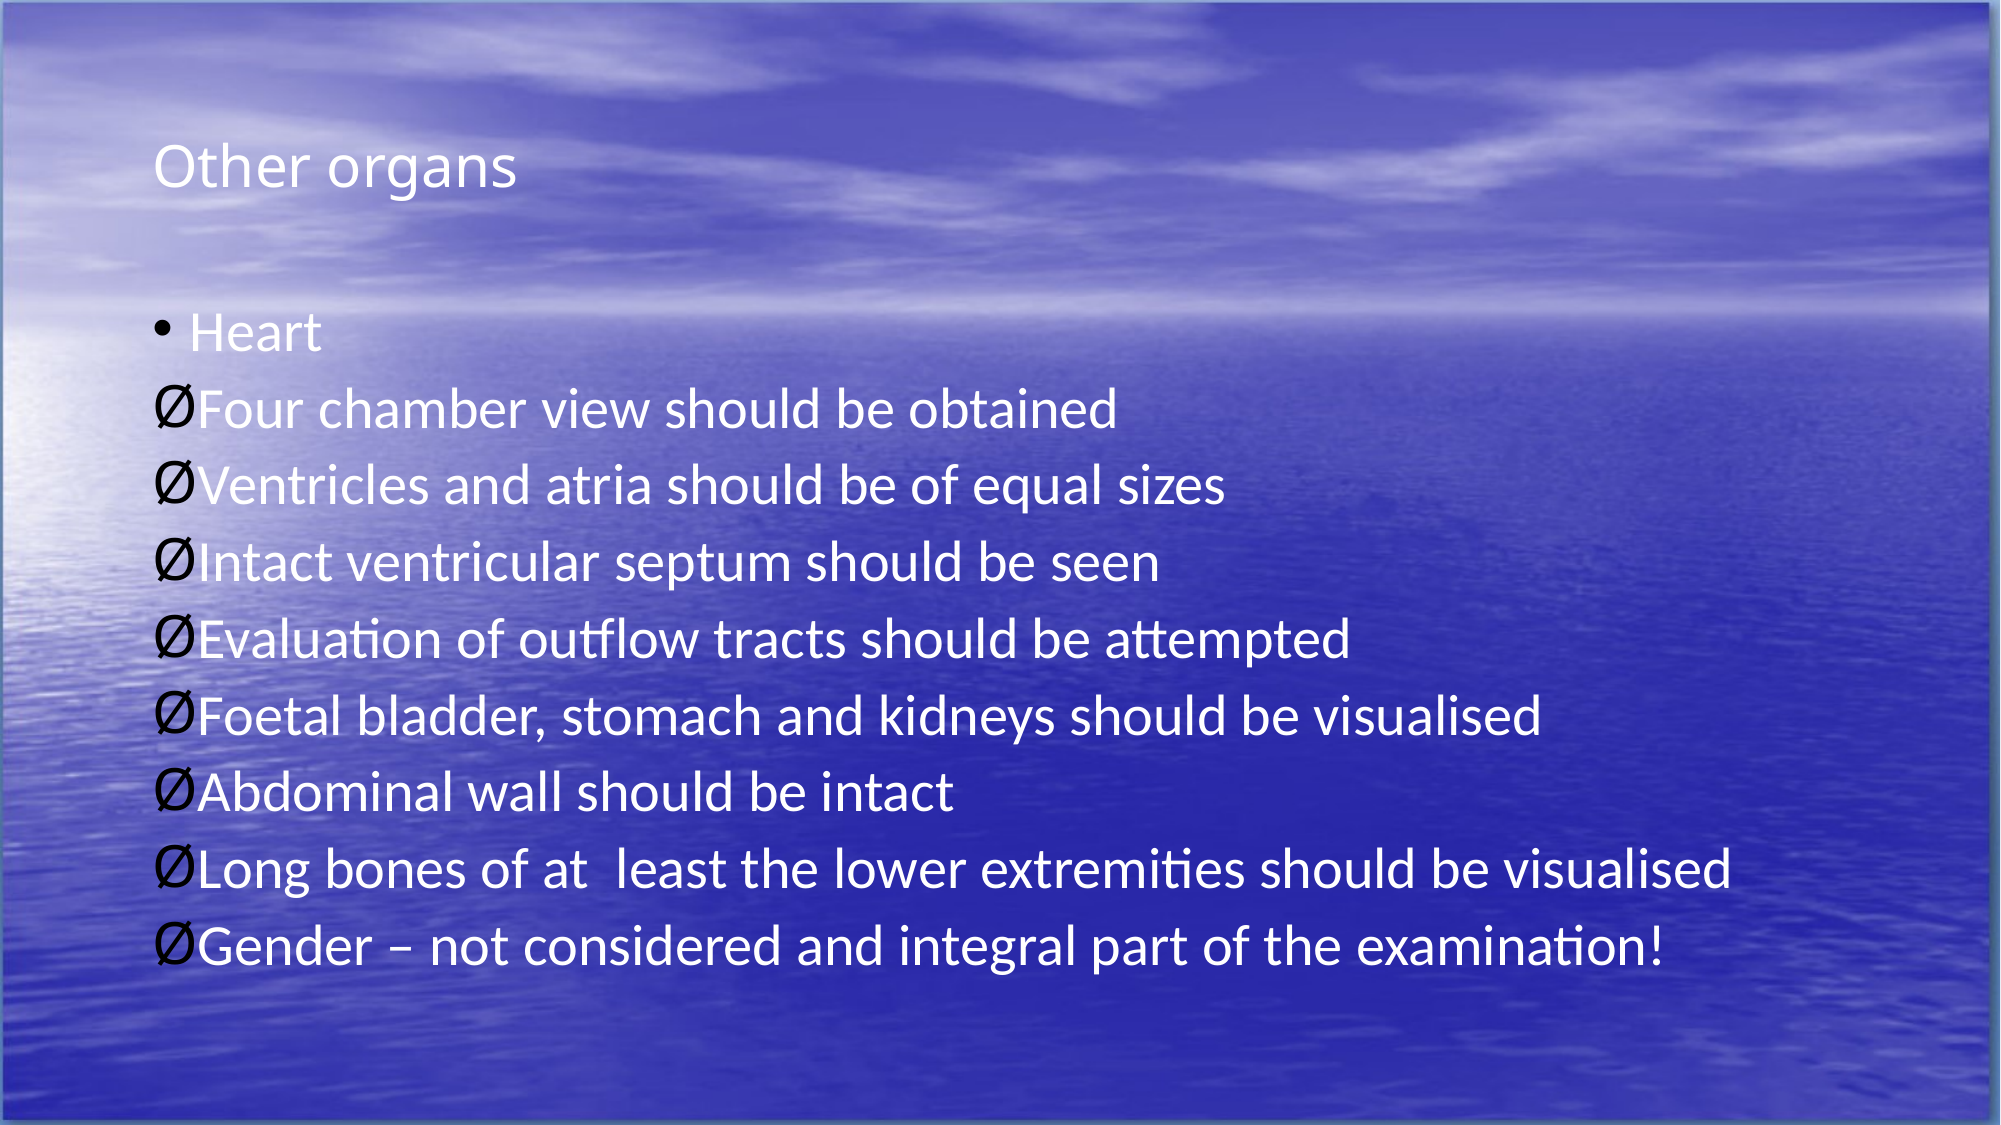

# Other organs
Heart
Four chamber view should be obtained
Ventricles and atria should be of equal sizes
Intact ventricular septum should be seen
Evaluation of outflow tracts should be attempted
Foetal bladder, stomach and kidneys should be visualised
Abdominal wall should be intact
Long bones of at least the lower extremities should be visualised
Gender – not considered and integral part of the examination!